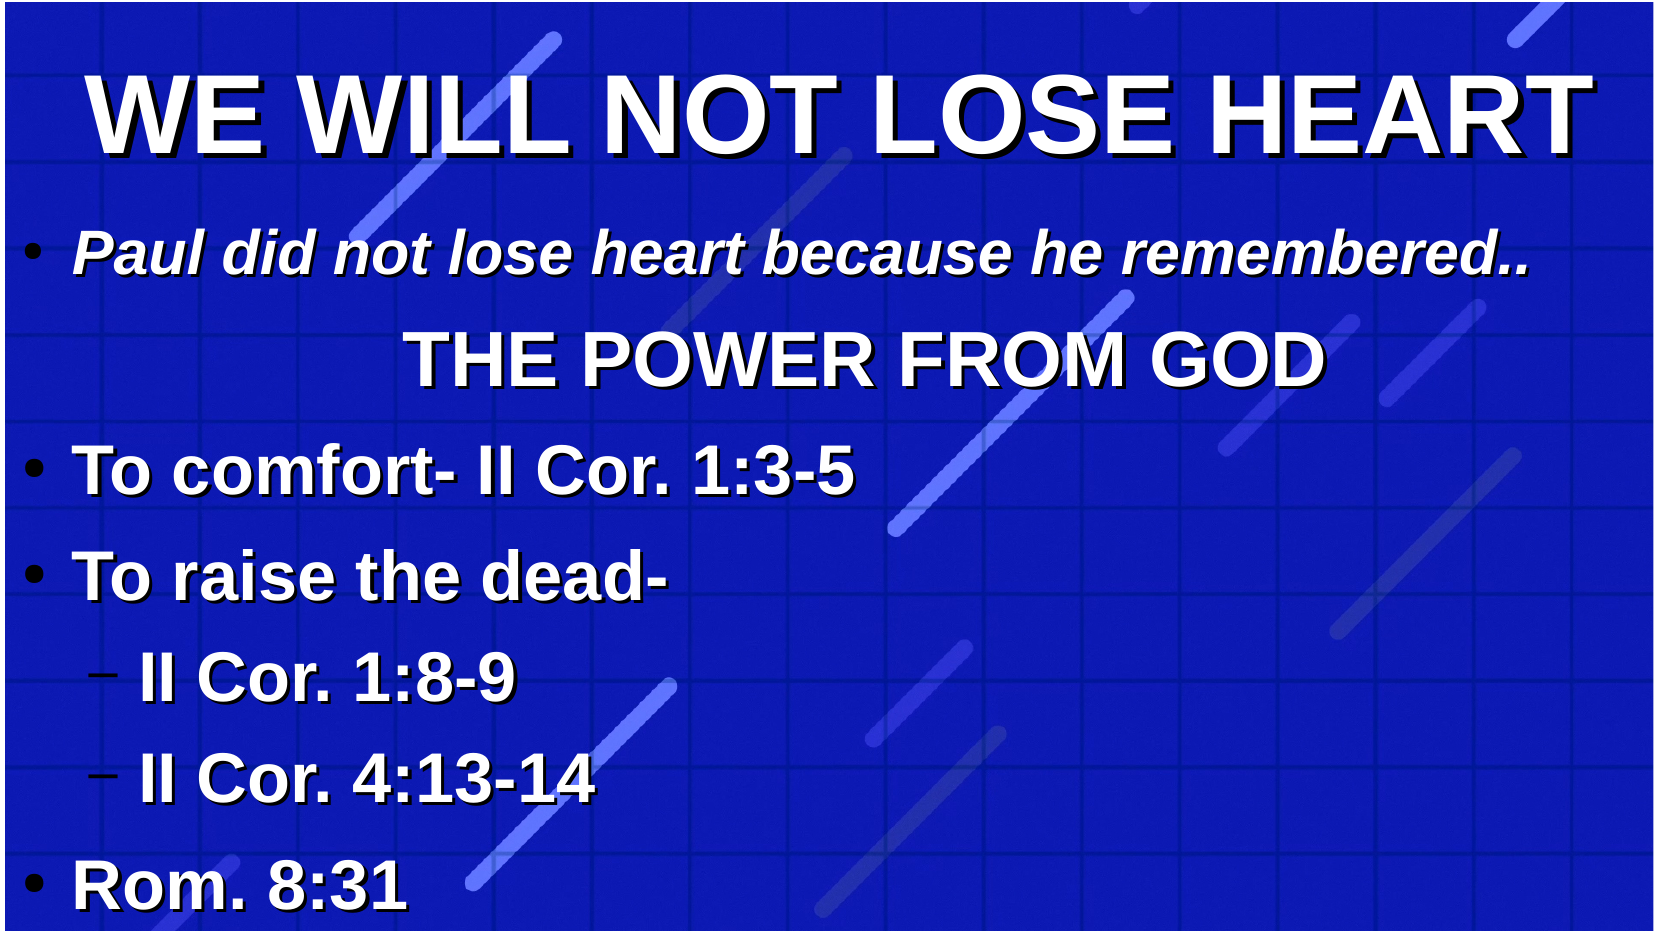

# WE WILL NOT LOSE HEART
Paul did not lose heart because he remembered..
THE POWER FROM GOD
To comfort- II Cor. 1:3-5
To raise the dead-
II Cor. 1:8-9
II Cor. 4:13-14
Rom. 8:31